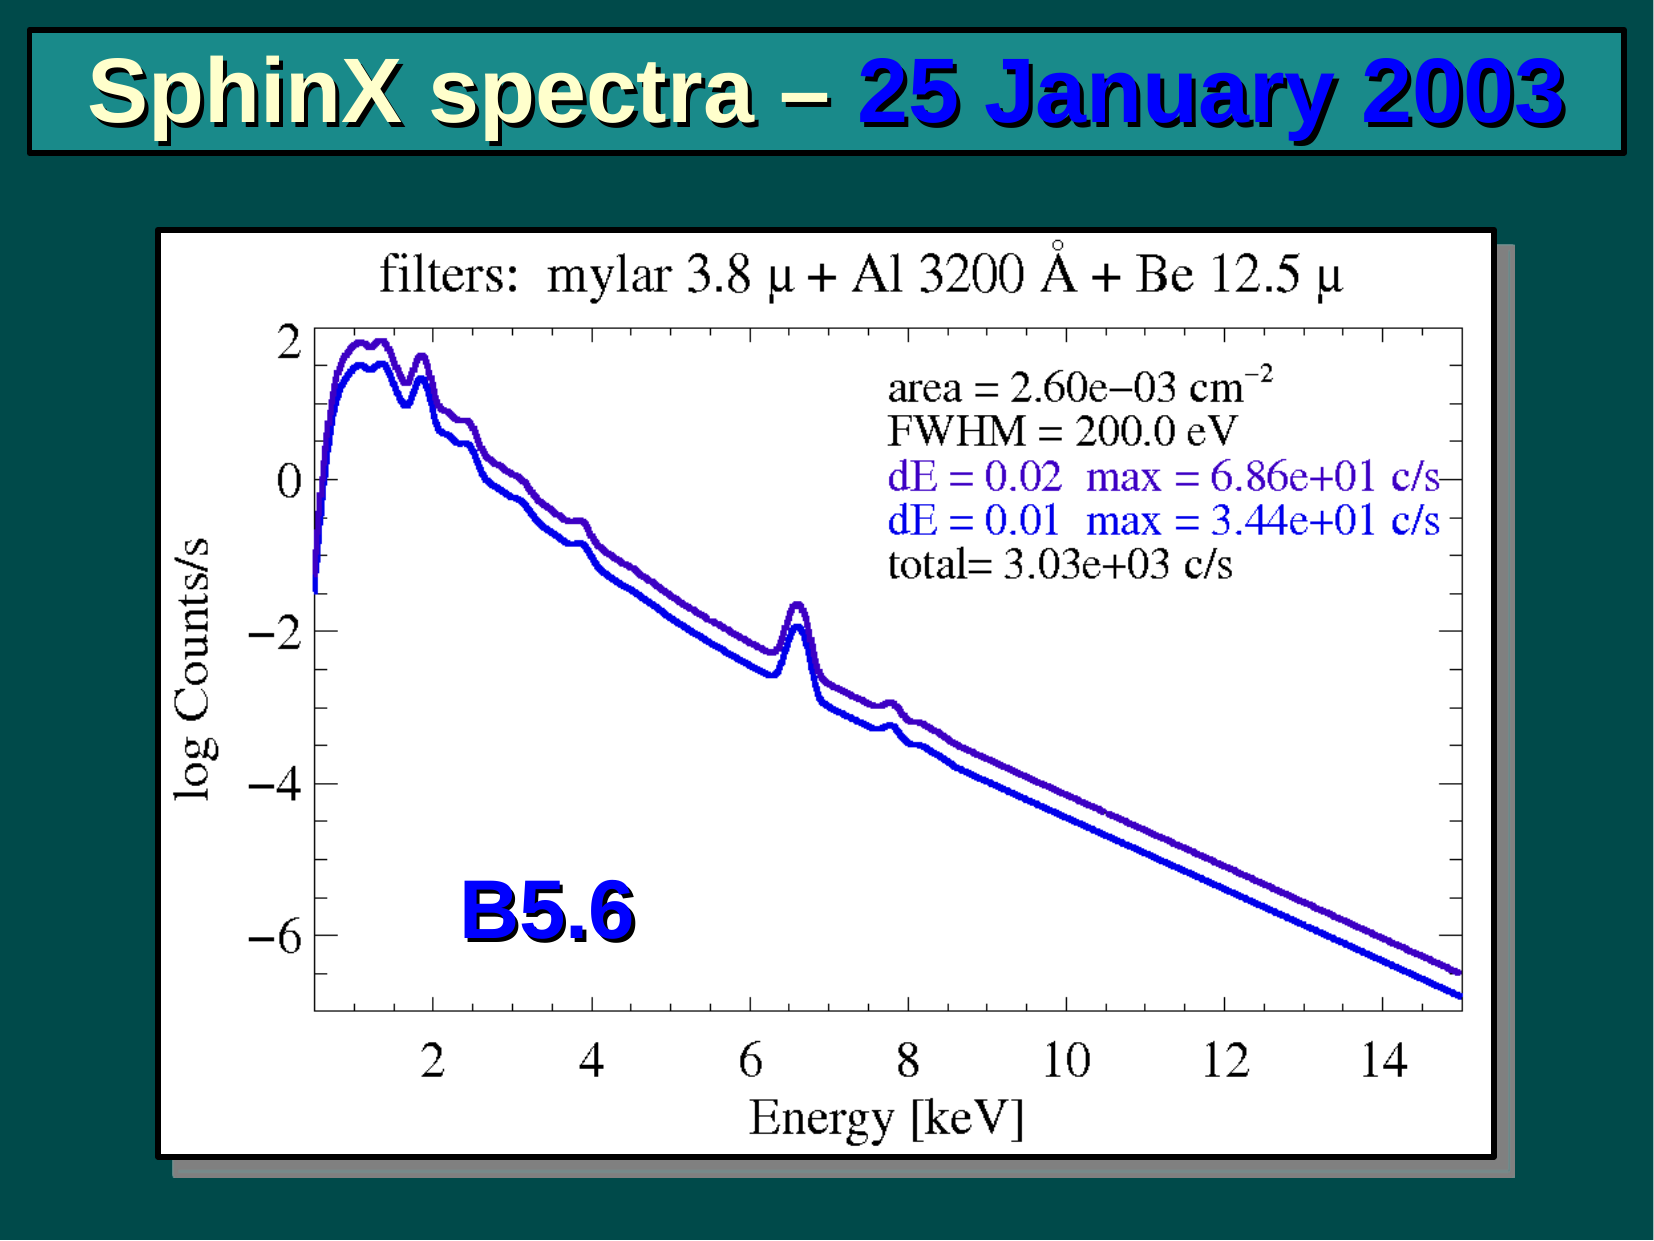

SphinX spectra – 25 January 2003
B5.6